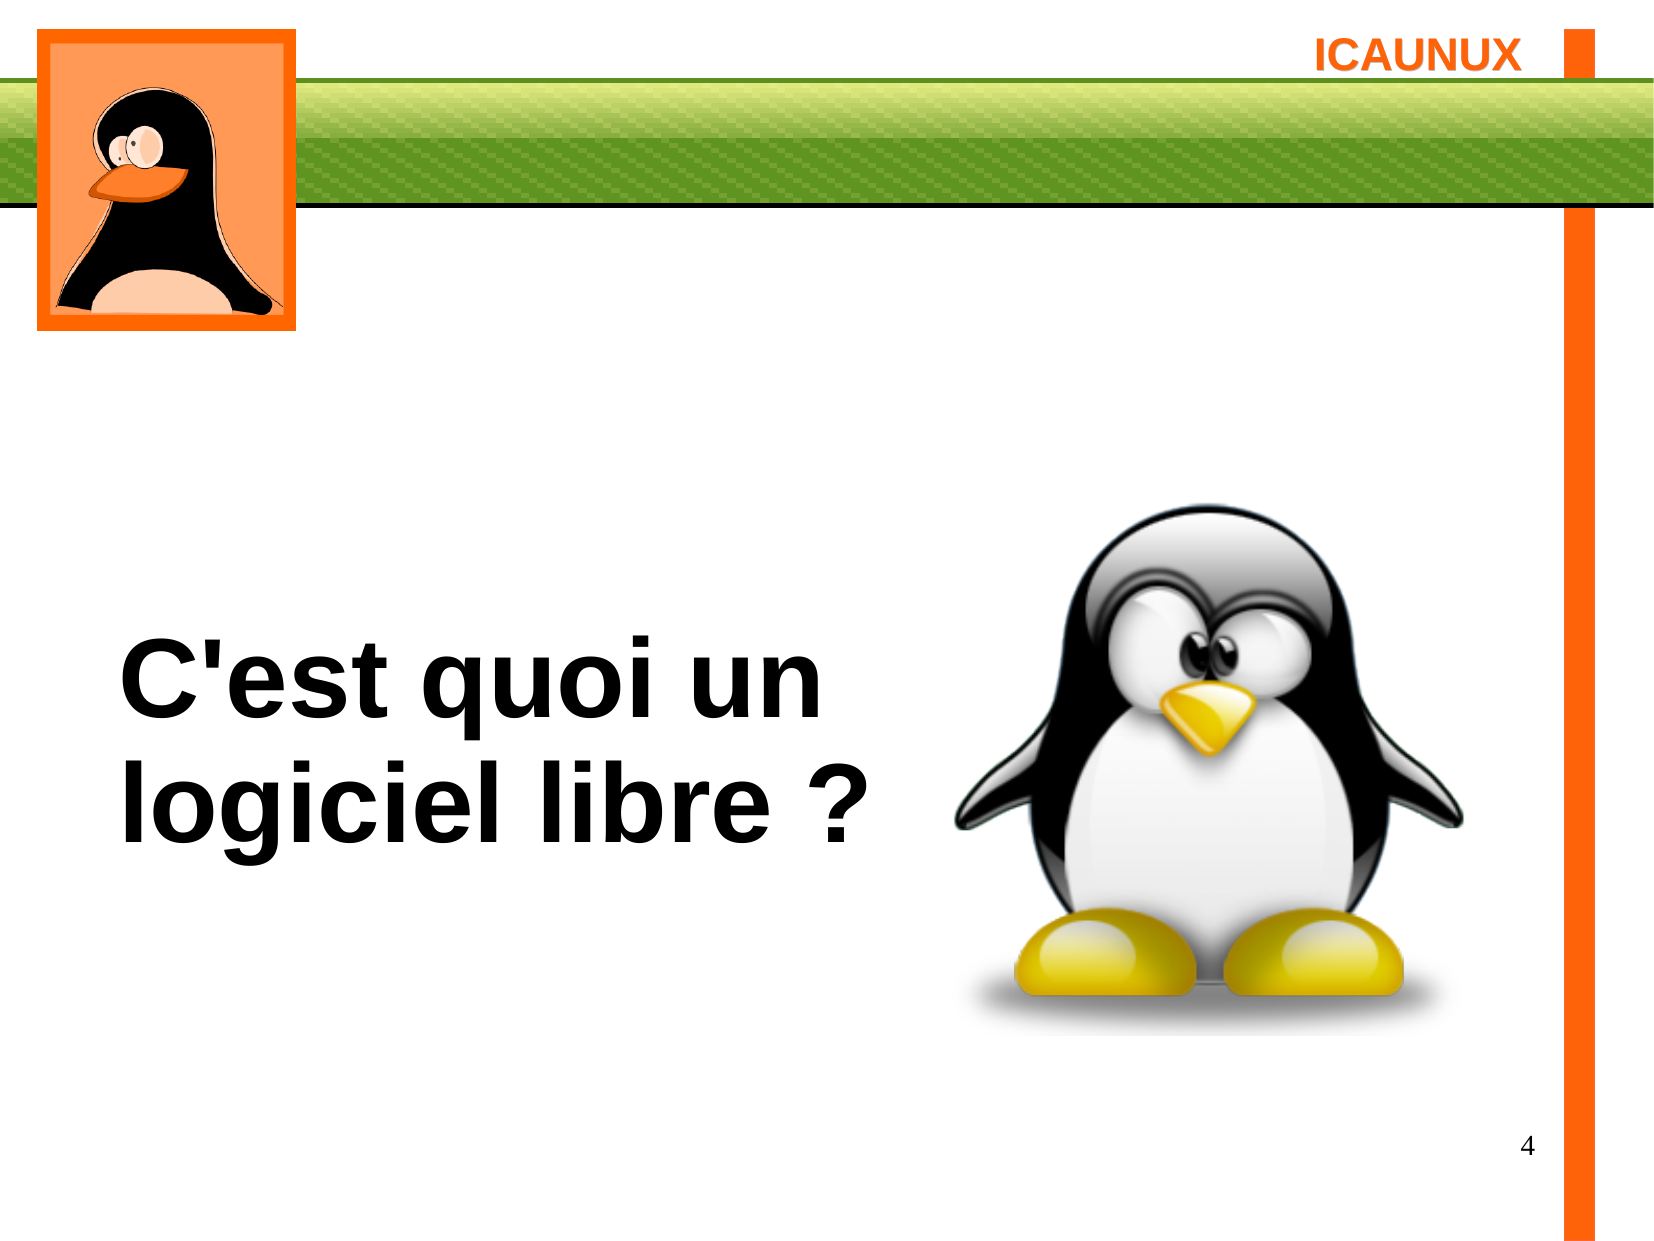

# C'est quoi un logiciel libre ?
4